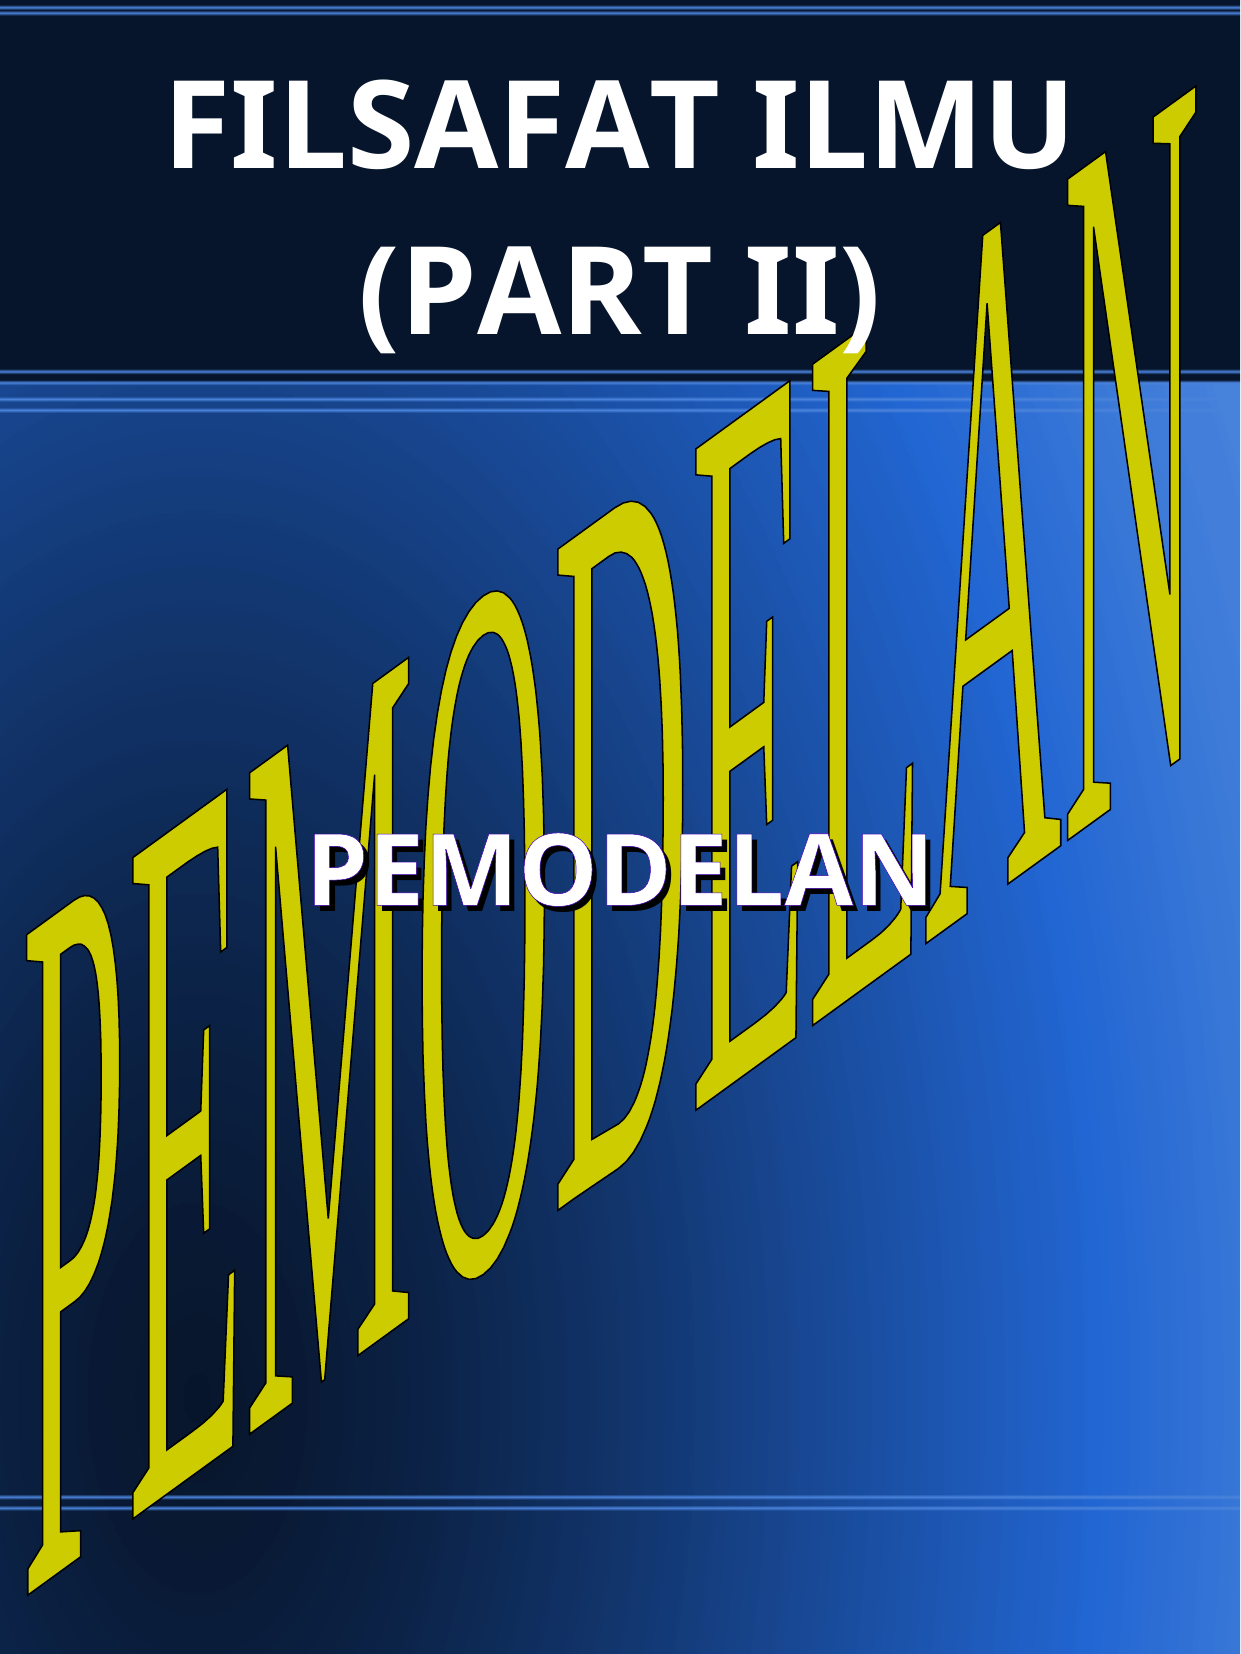

# FILSAFAT ILMU (PART II)
PEMODELAN
PEMODELAN